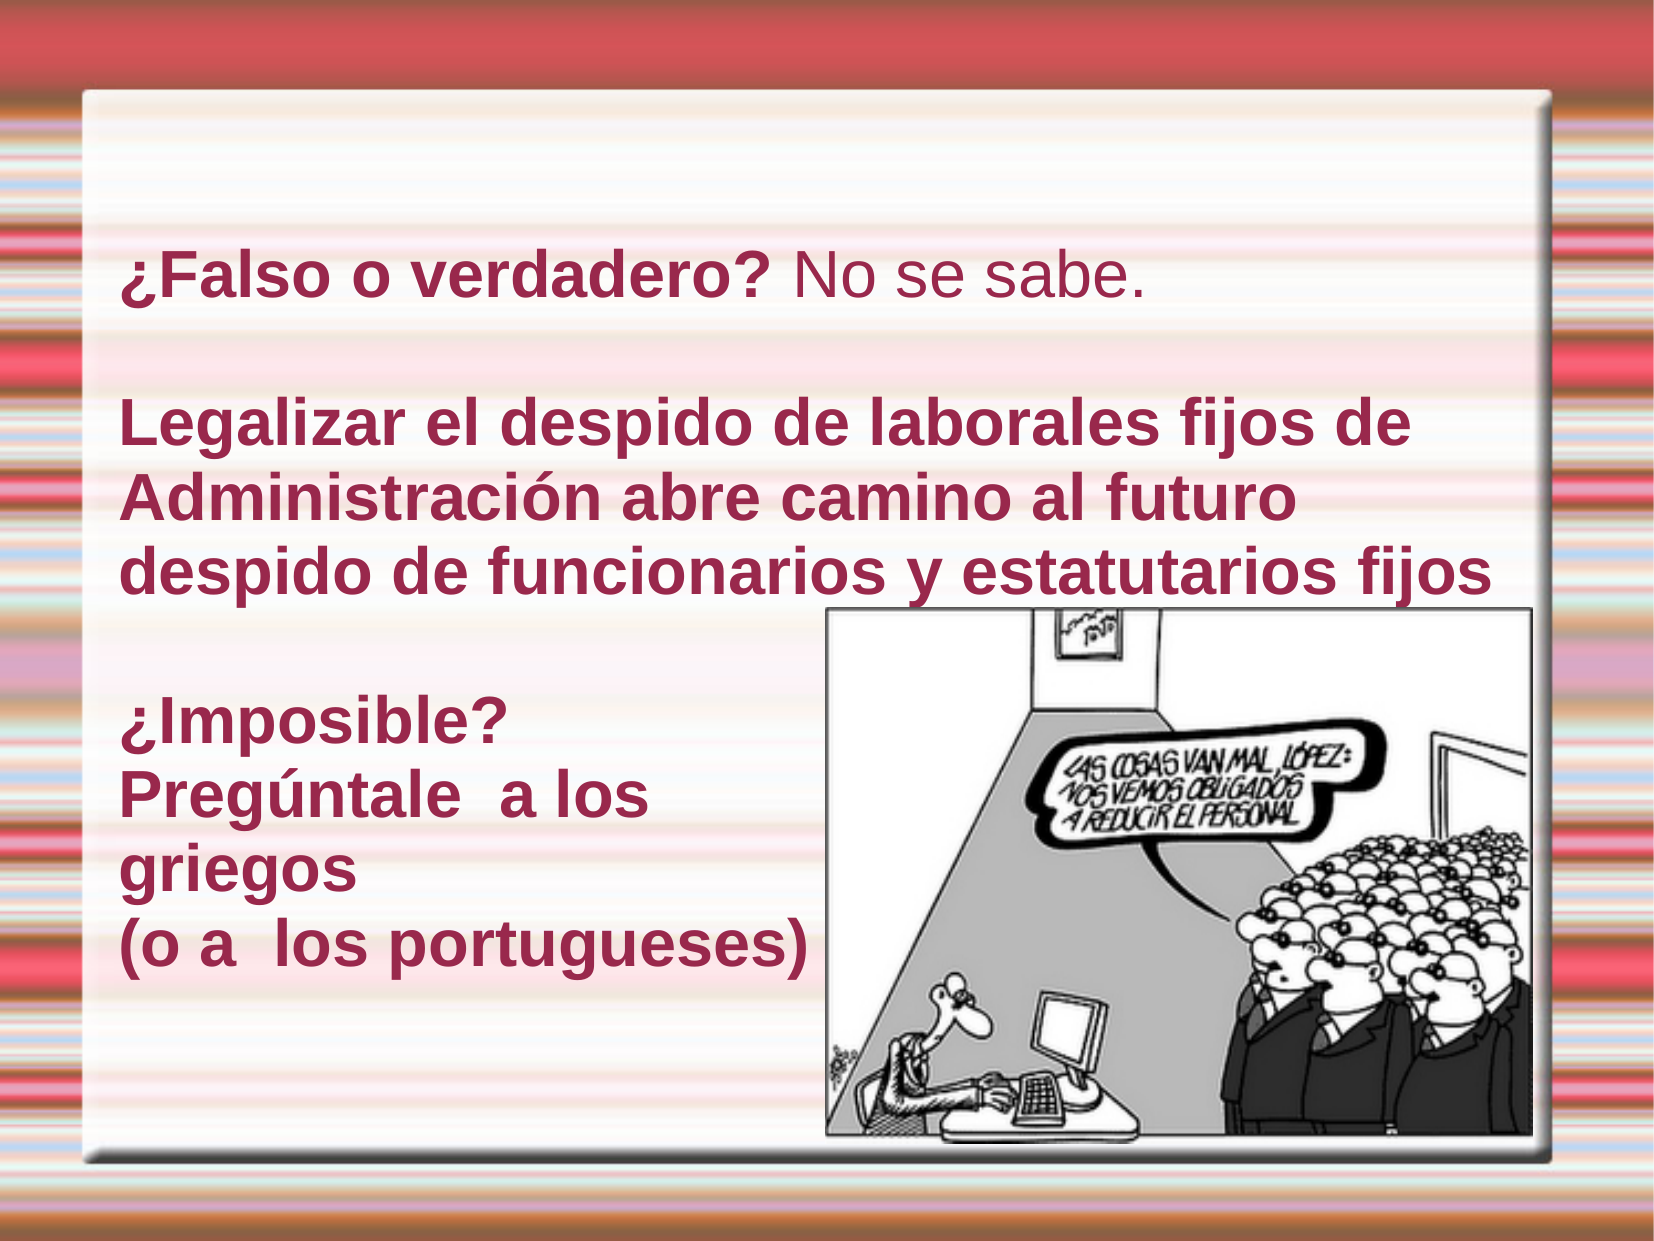

¿Falso o verdadero? No se sabe.
Legalizar el despido de laborales fijos de Administración abre camino al futuro despido de funcionarios y estatutarios fijos
¿Imposible?
Pregúntale a los
griegos
(o a los portugueses)